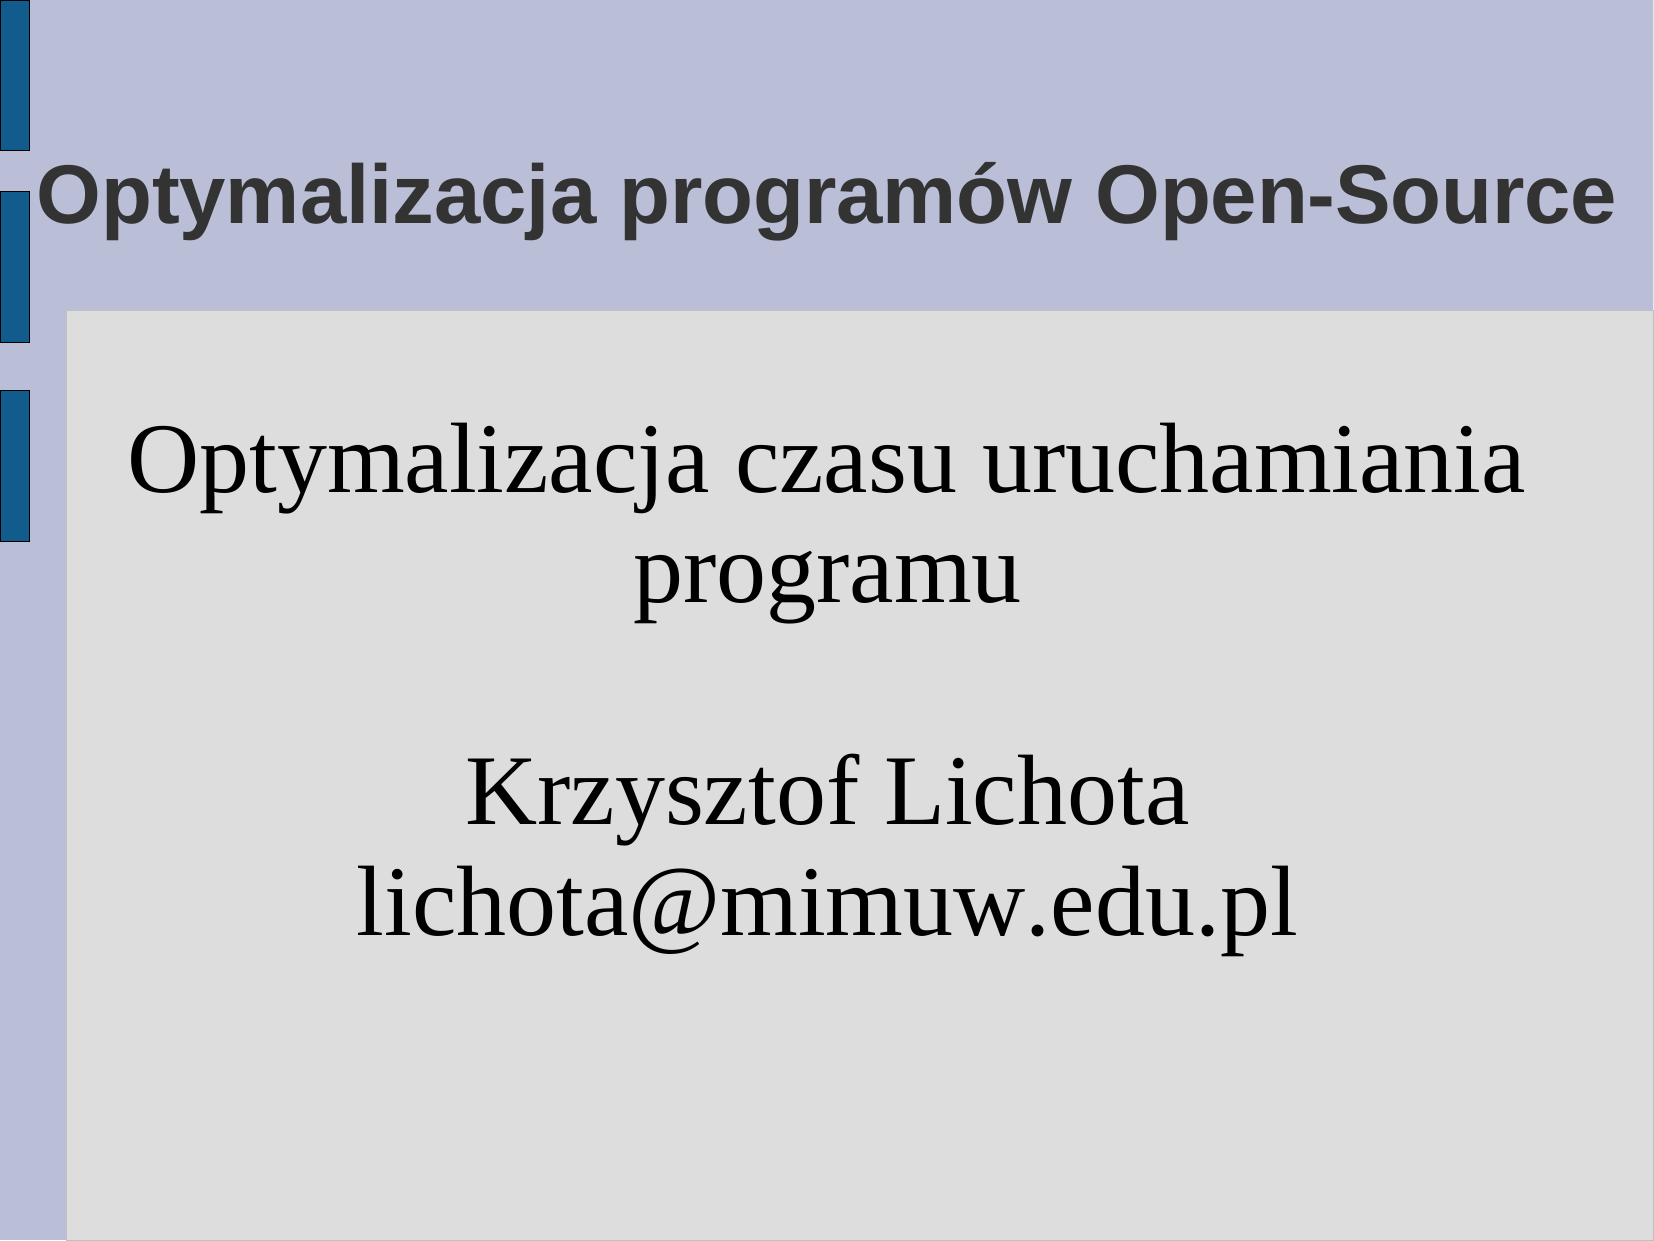

# Optymalizacja programów Open-Source
Optymalizacja czasu uruchamiania programu
Krzysztof Lichota
lichota@mimuw.edu.pl